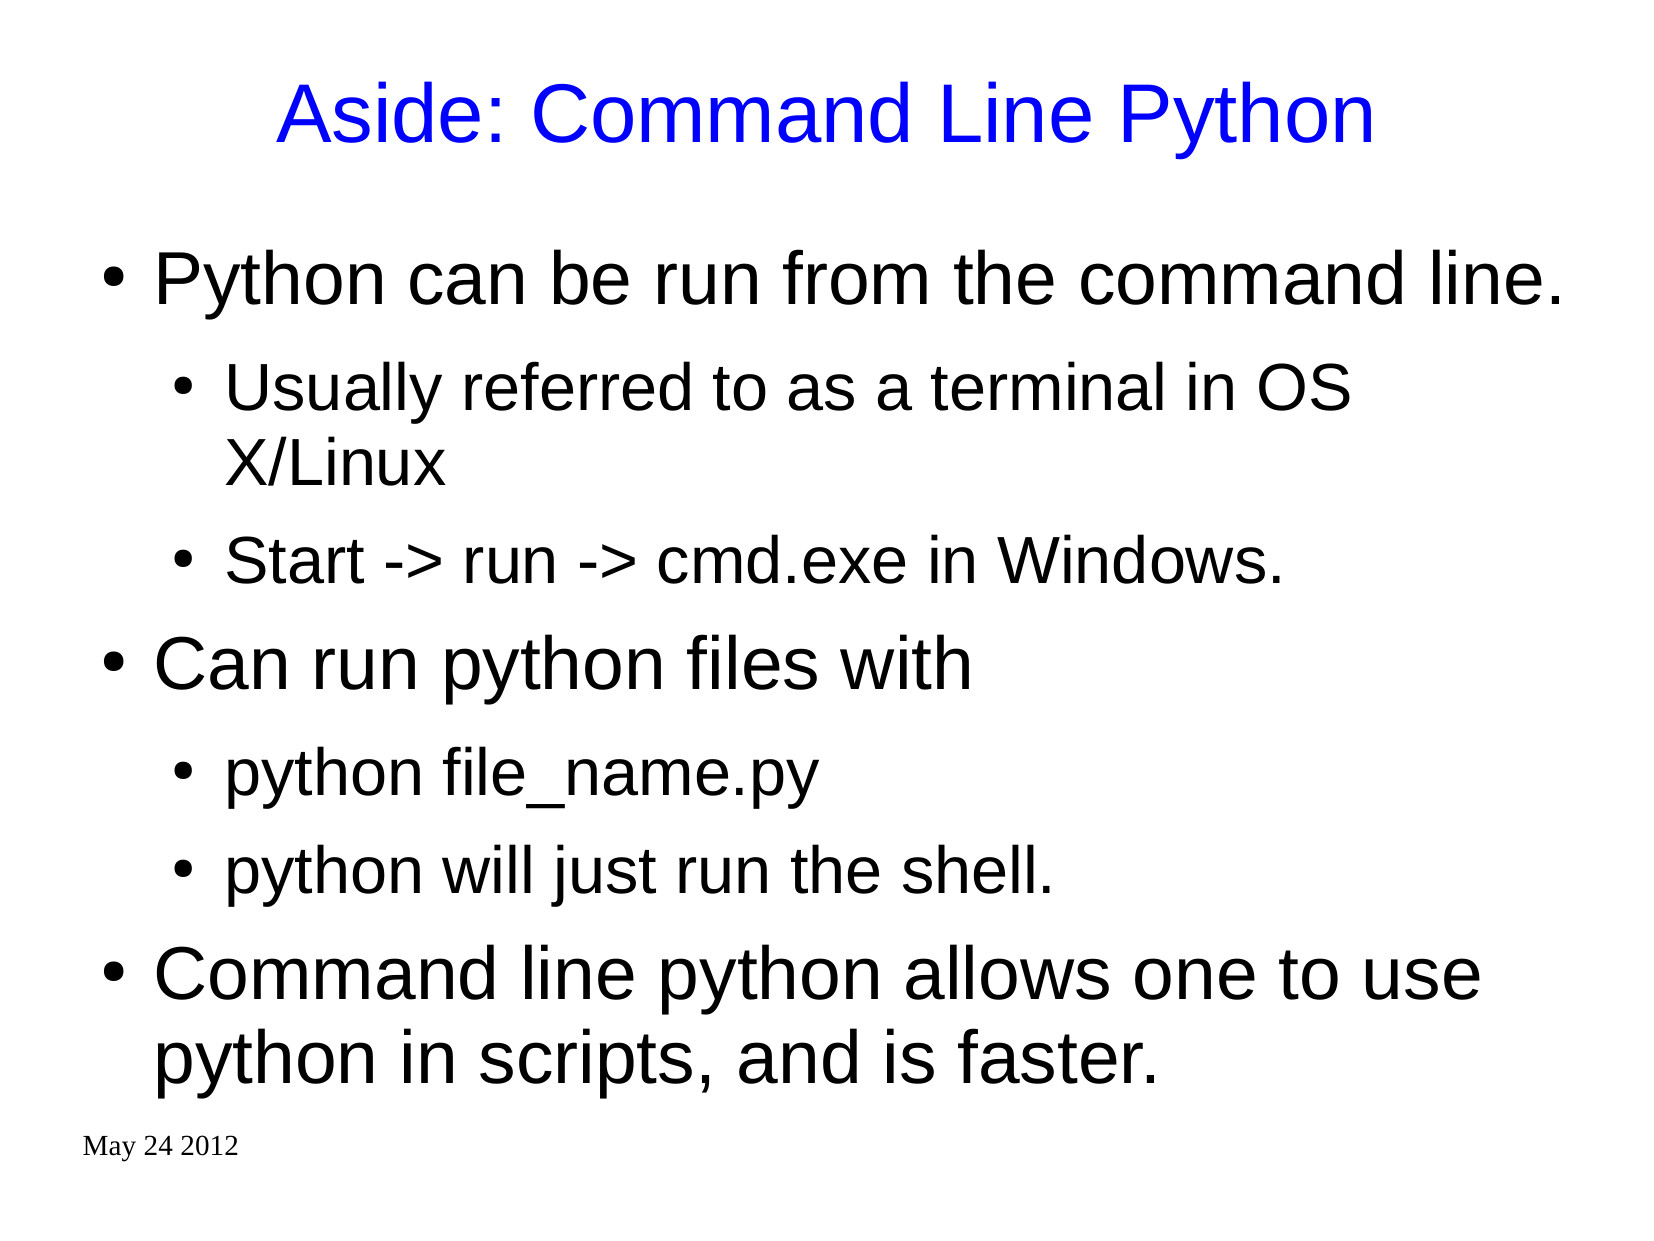

# Aside: Command Line Python
Python can be run from the command line.
Usually referred to as a terminal in OS X/Linux
Start -> run -> cmd.exe in Windows.
Can run python files with
python file_name.py
python will just run the shell.
Command line python allows one to use python in scripts, and is faster.
May 24 2012